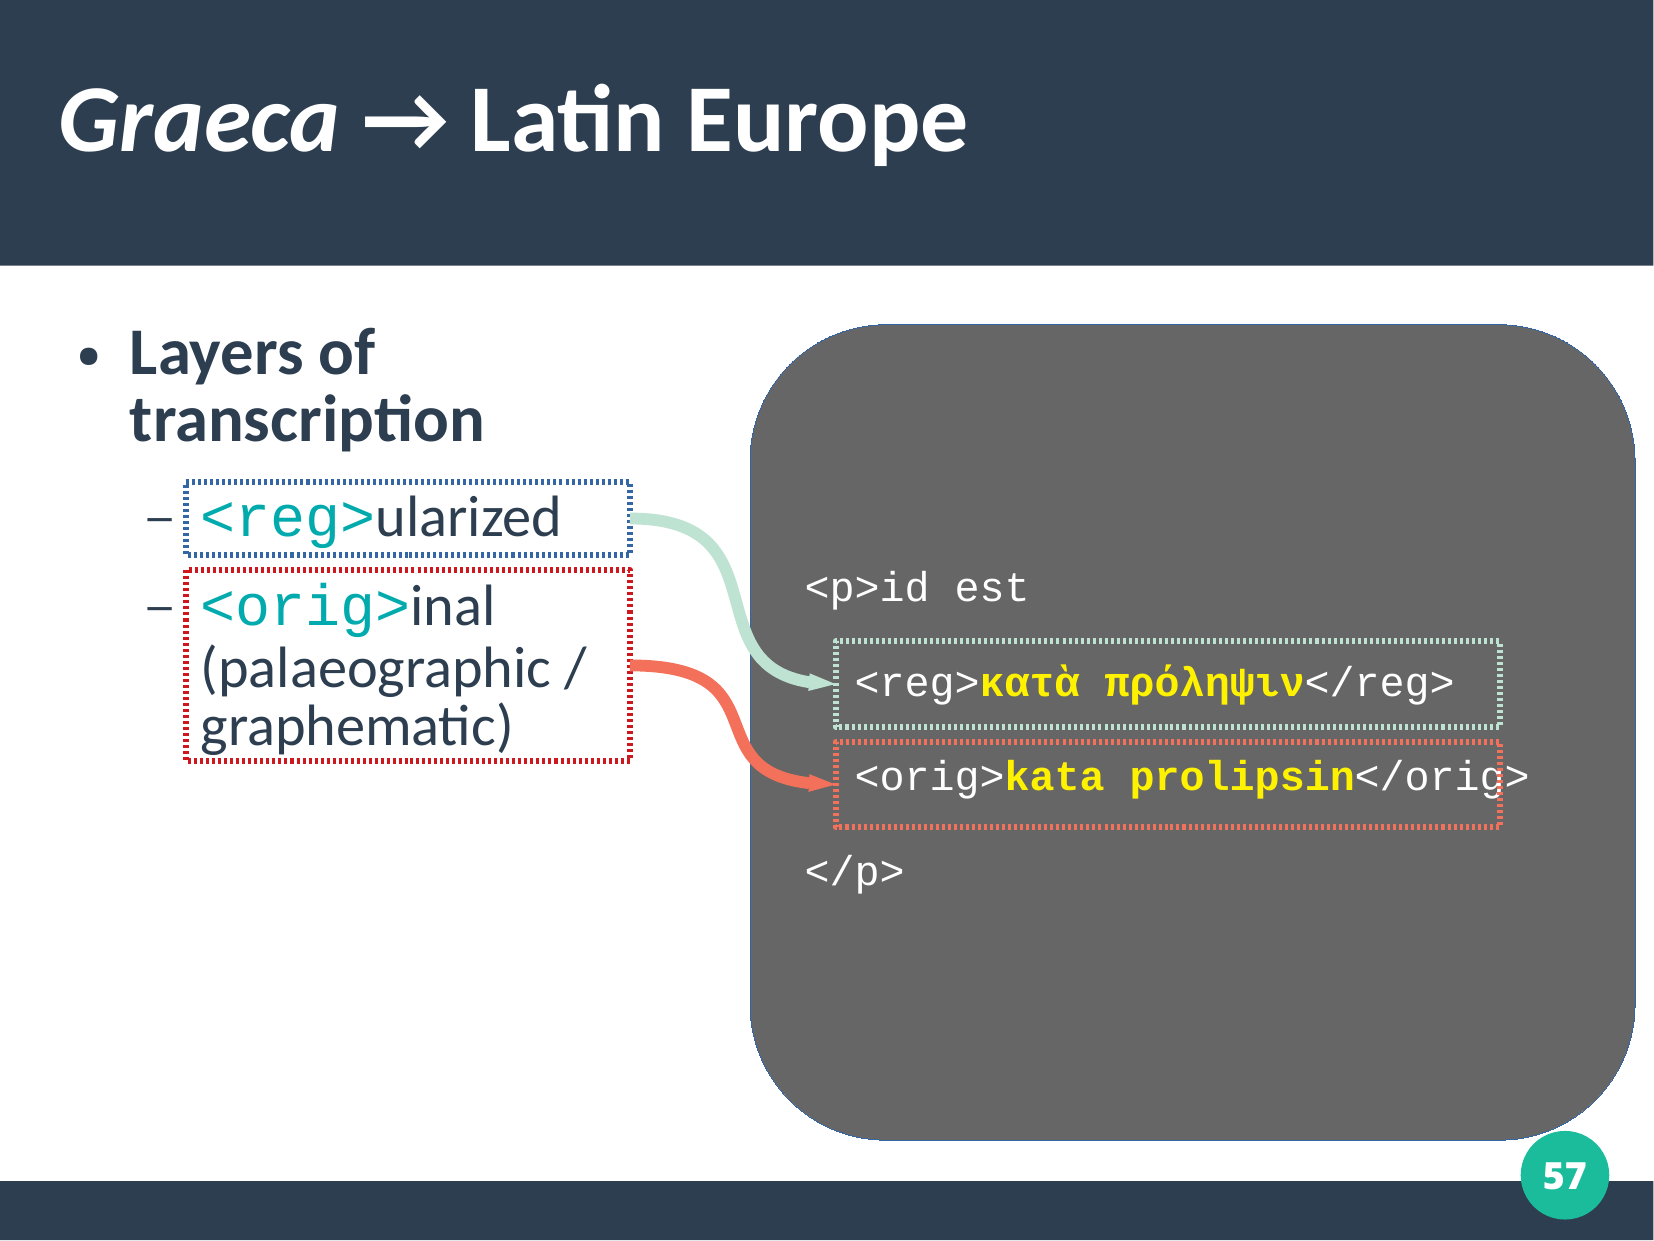

# Graeca → Latin Europe
Layers of transcription
<reg>ularized
<orig>inal (palaeographic / graphematic)
<p>id est
 <reg>κατὰ πρόληψιν</reg>
 <orig>kata prolipsin</orig>
</p>
57